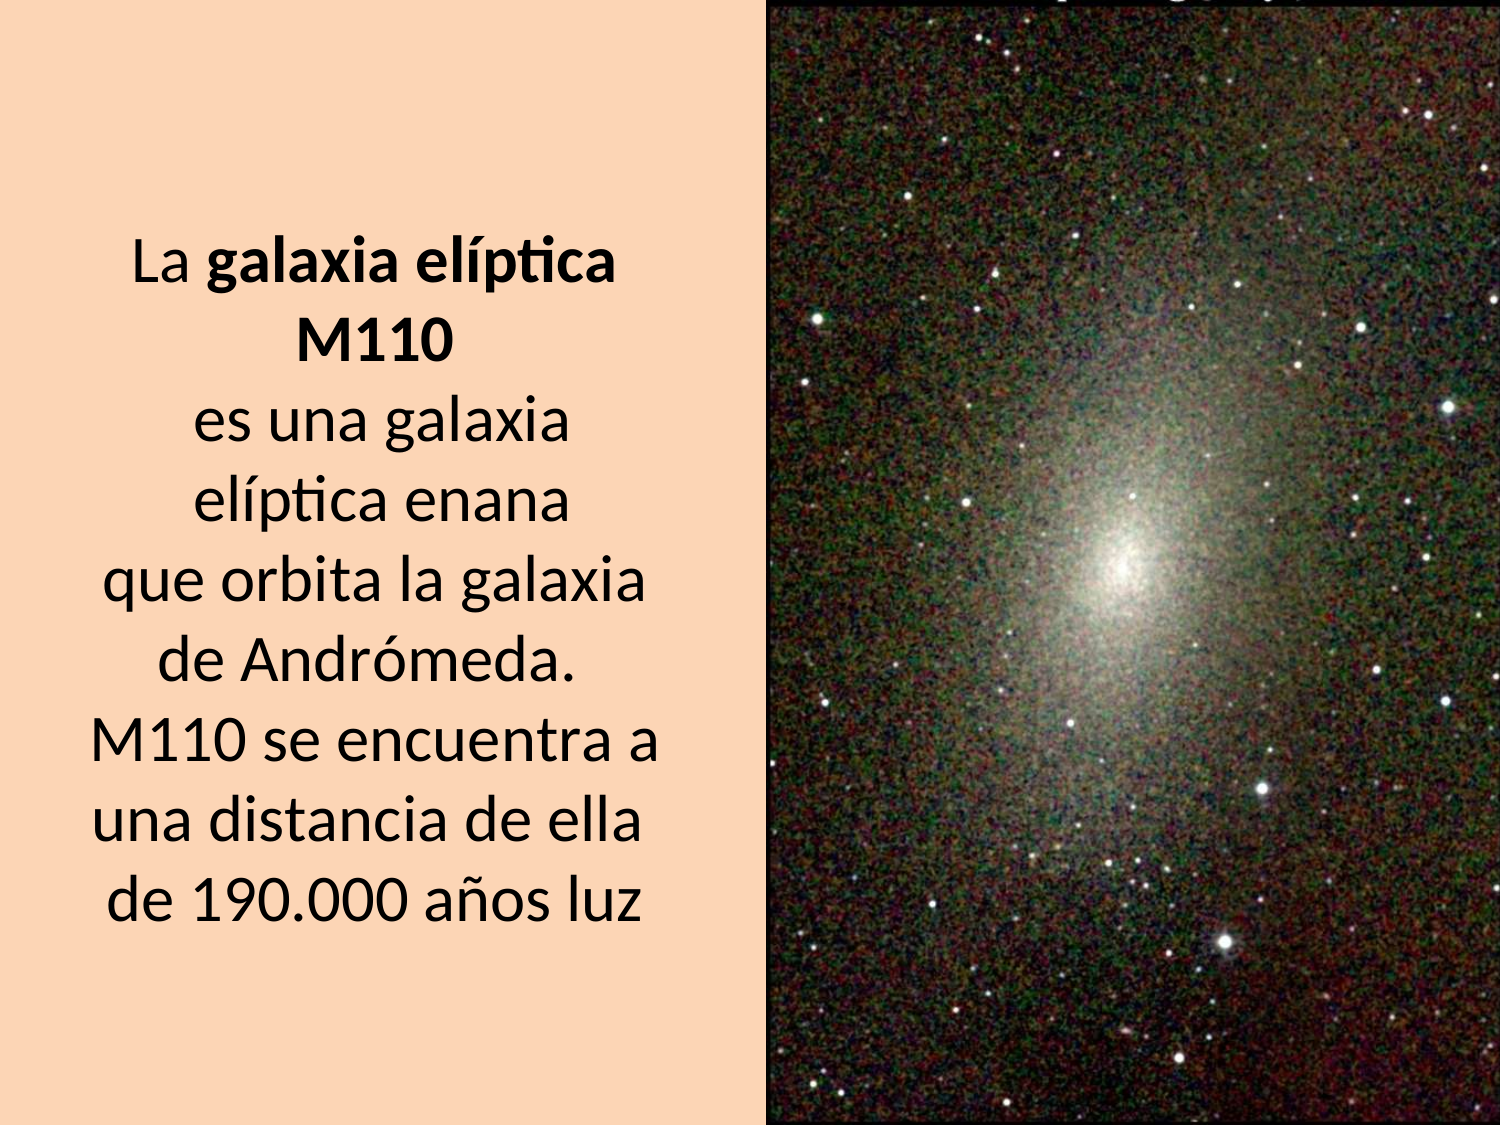

# La galaxia elíptica M110 es una galaxia elíptica enana que orbita la galaxia de Andrómeda. M110 se encuentra a una distancia de ella de 190.000 años luz